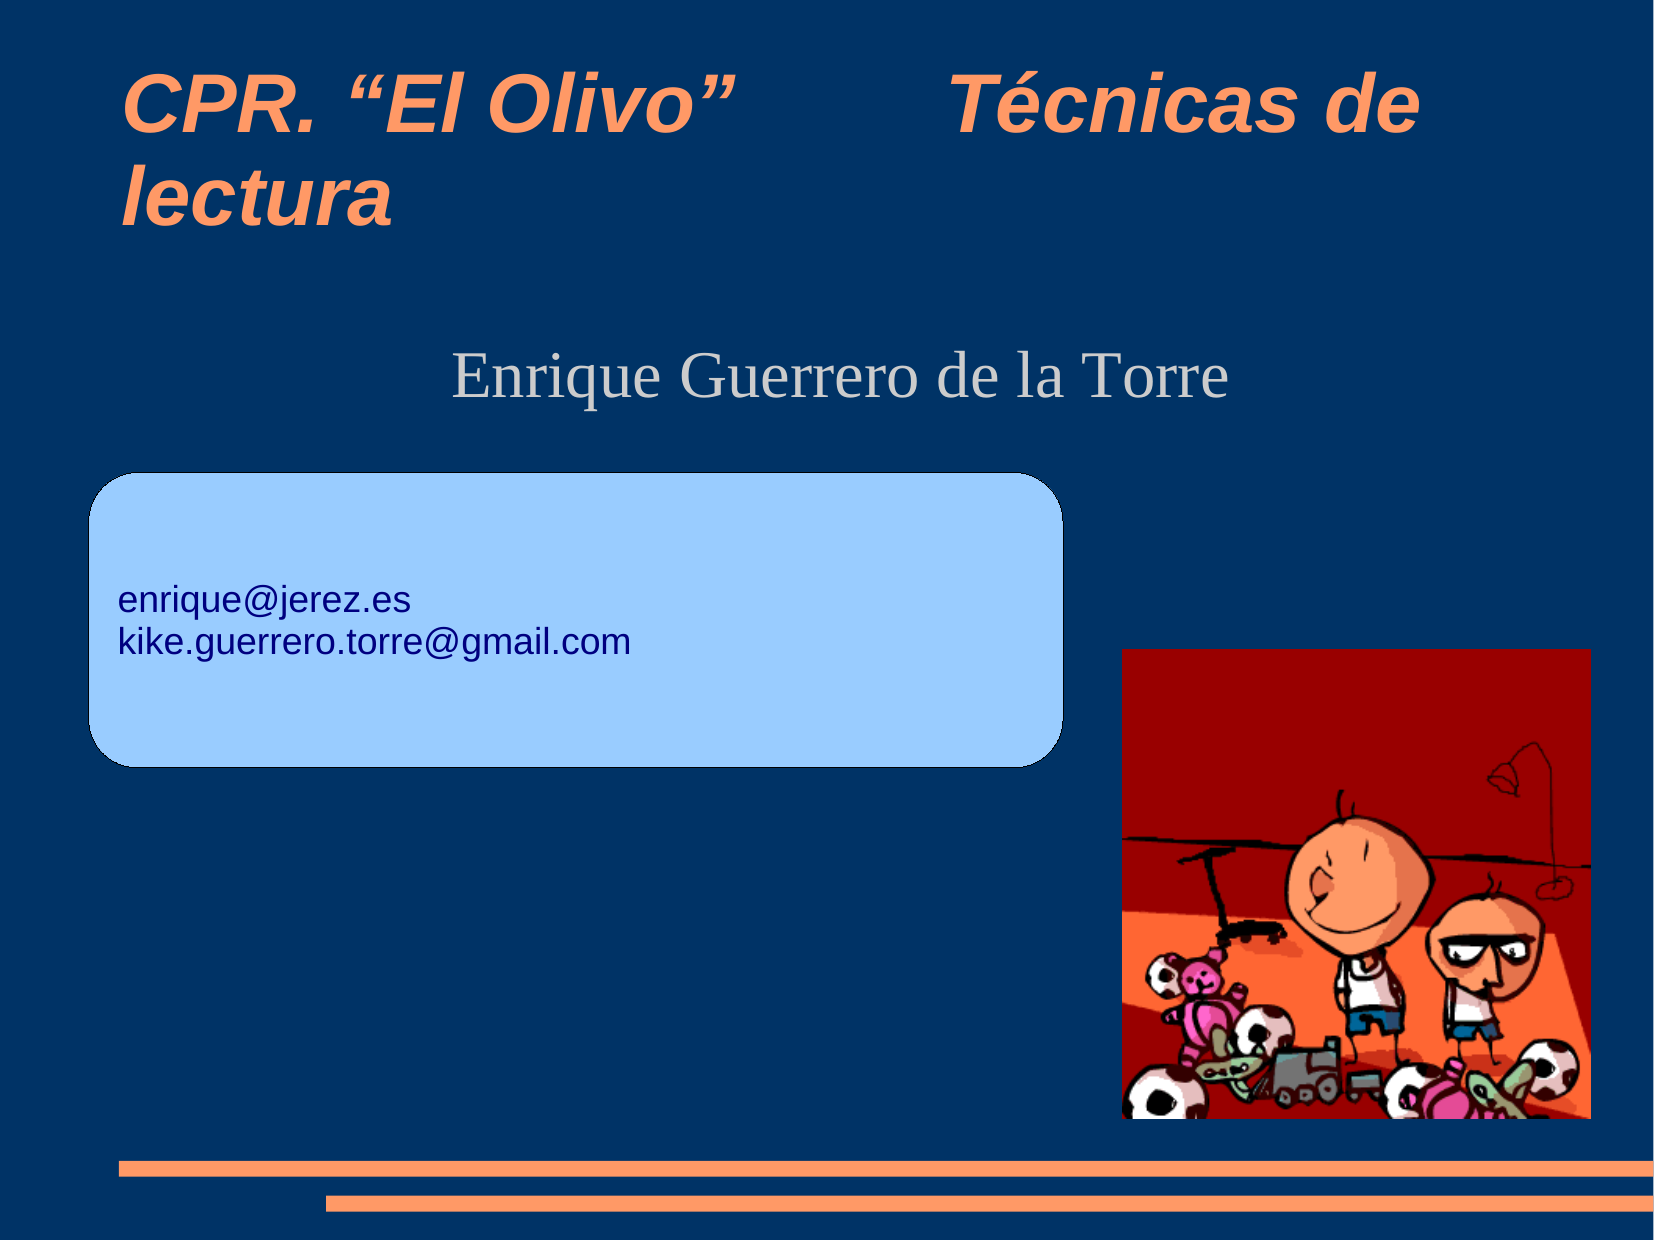

# CPR. “El Olivo” Técnicas de lectura
Enrique Guerrero de la Torre
enrique@jerez.es
kike.guerrero.torre@gmail.com